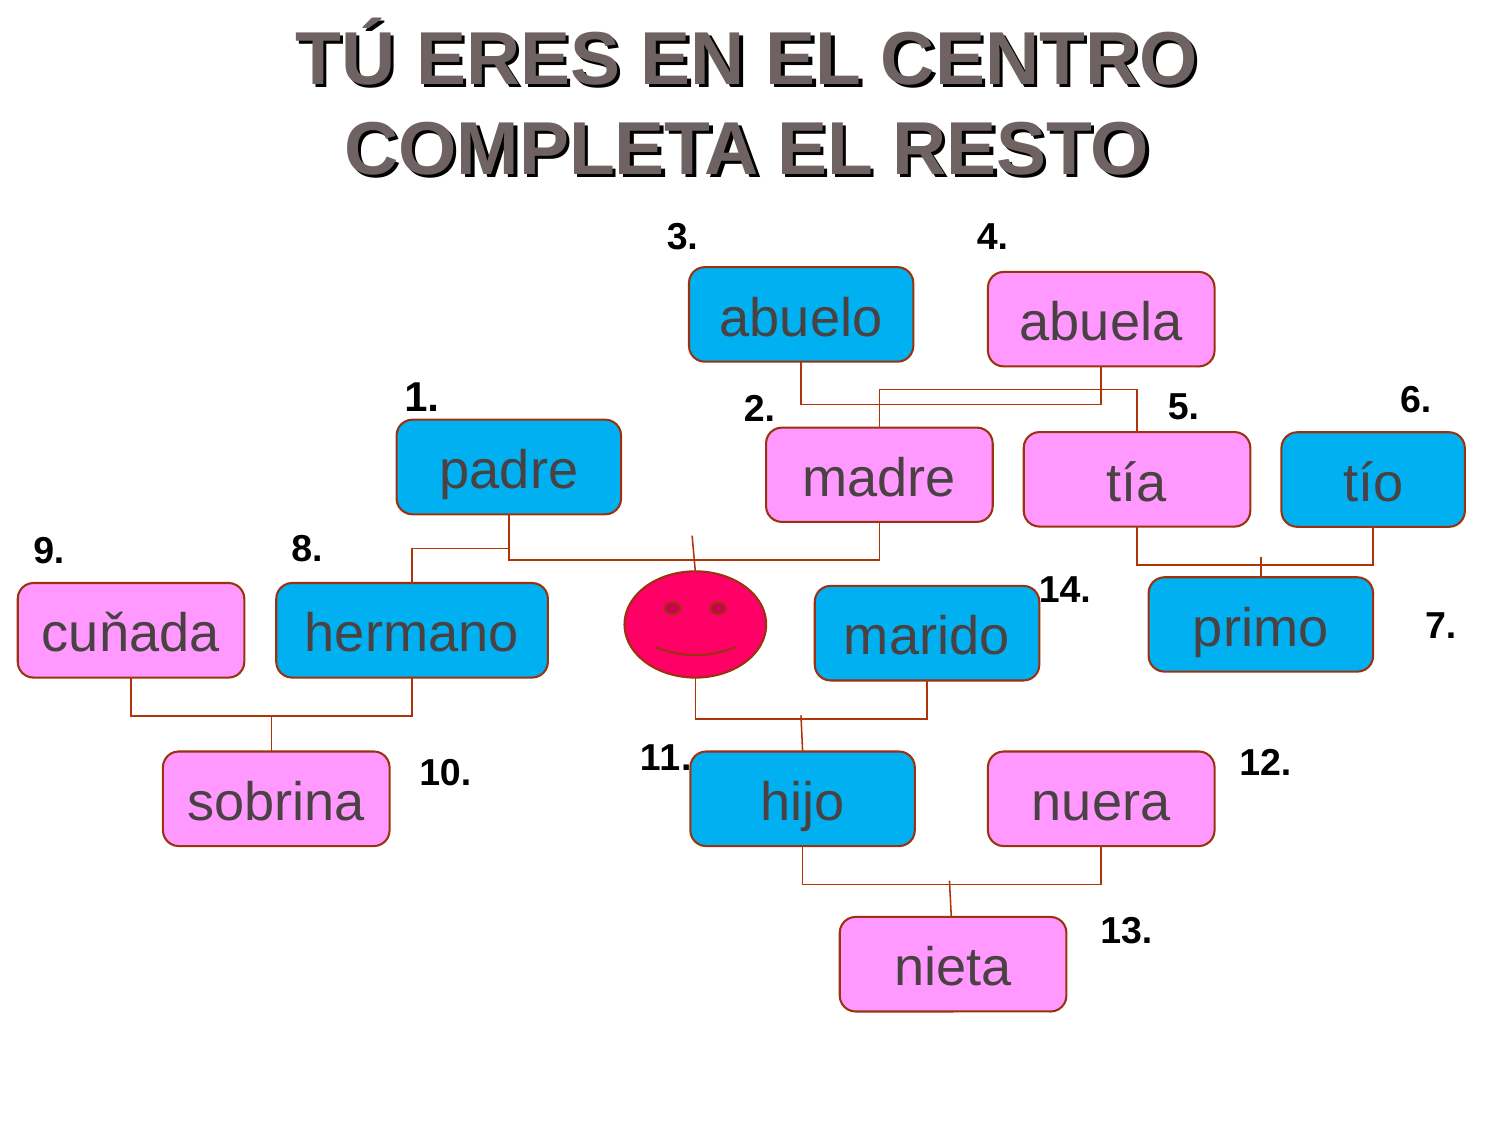

# TÚ ERES EN EL CENTRO COMPLETA EL RESTO
3.
4.
abuelo
abuela
1.
6.
5.
2.
padre
madre
tía
tío
8.
9.
14.
primo
cuňada
hermano
marido
7.
11.
12.
10.
sobrina
hijo
nuera
13.
nieta